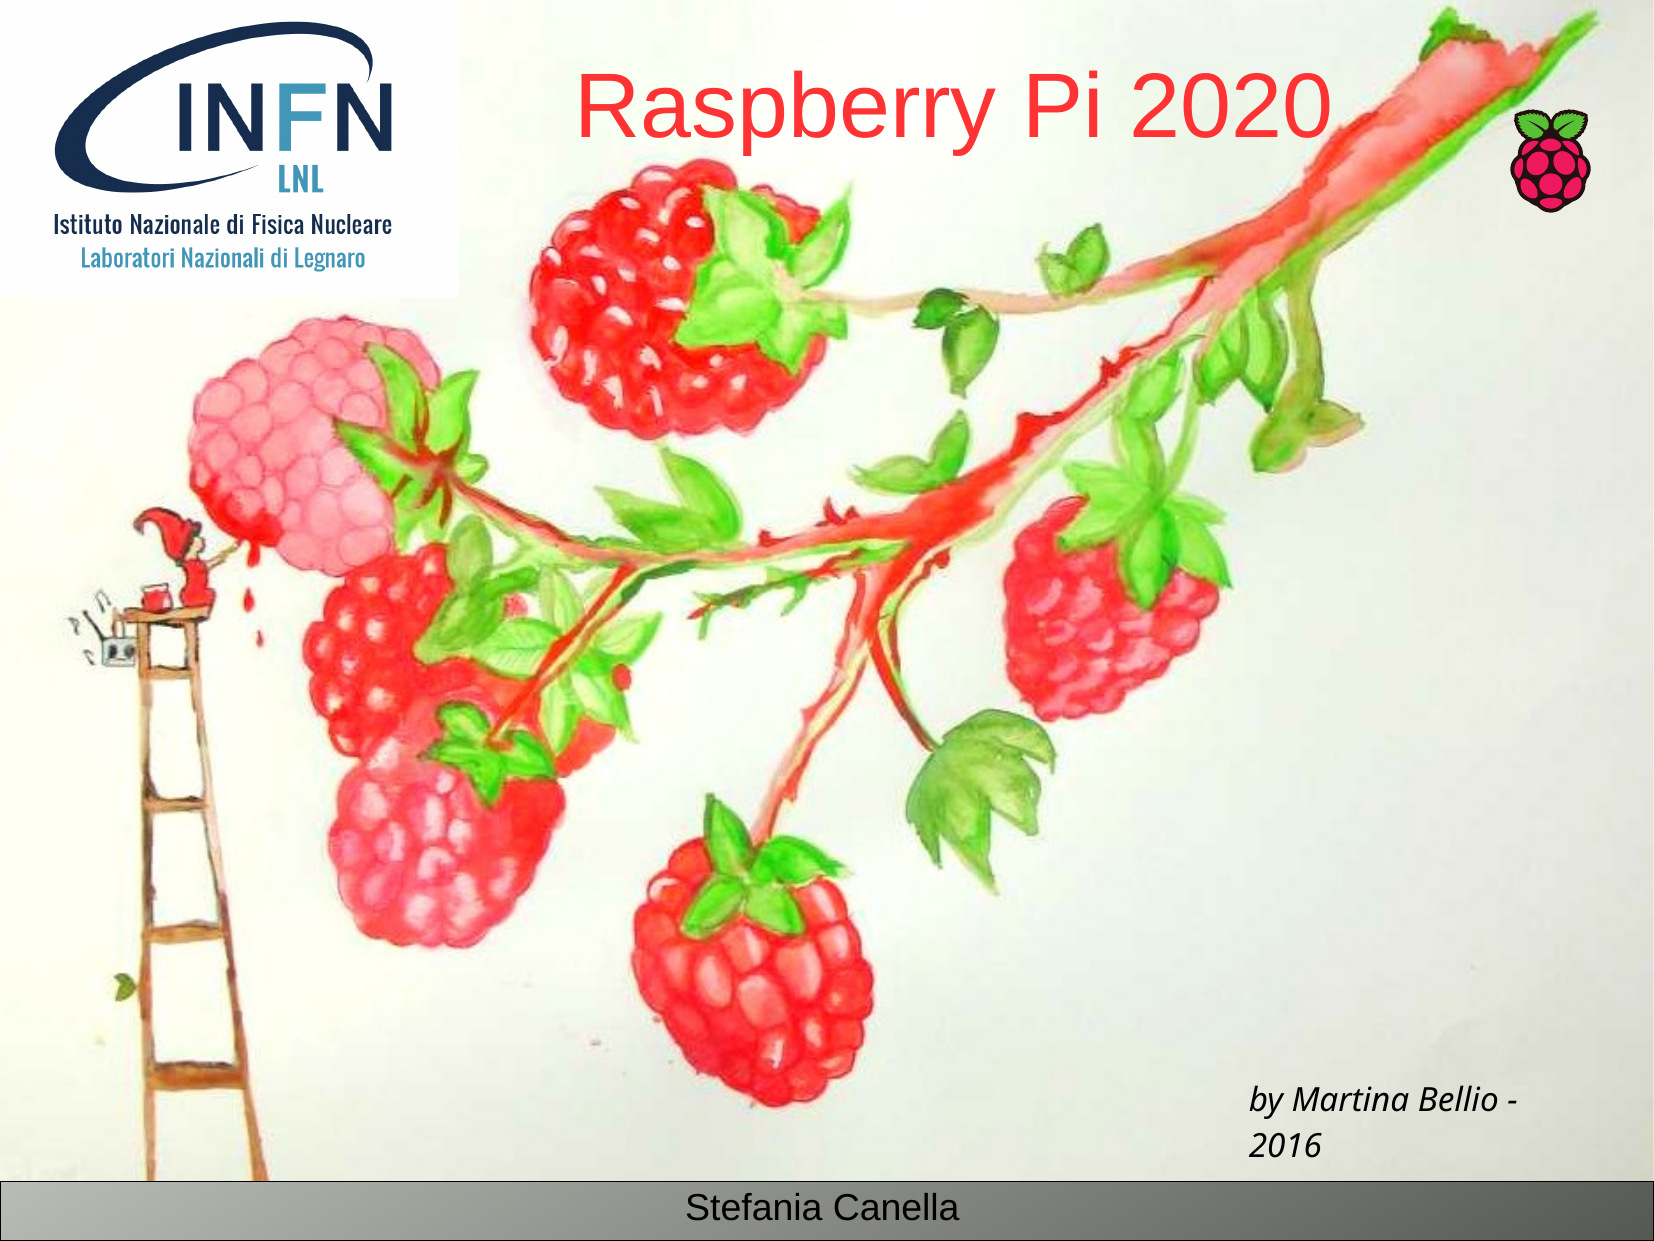

# Raspberry Pi 2020
by Martina Bellio - 2016
Stefania Canella